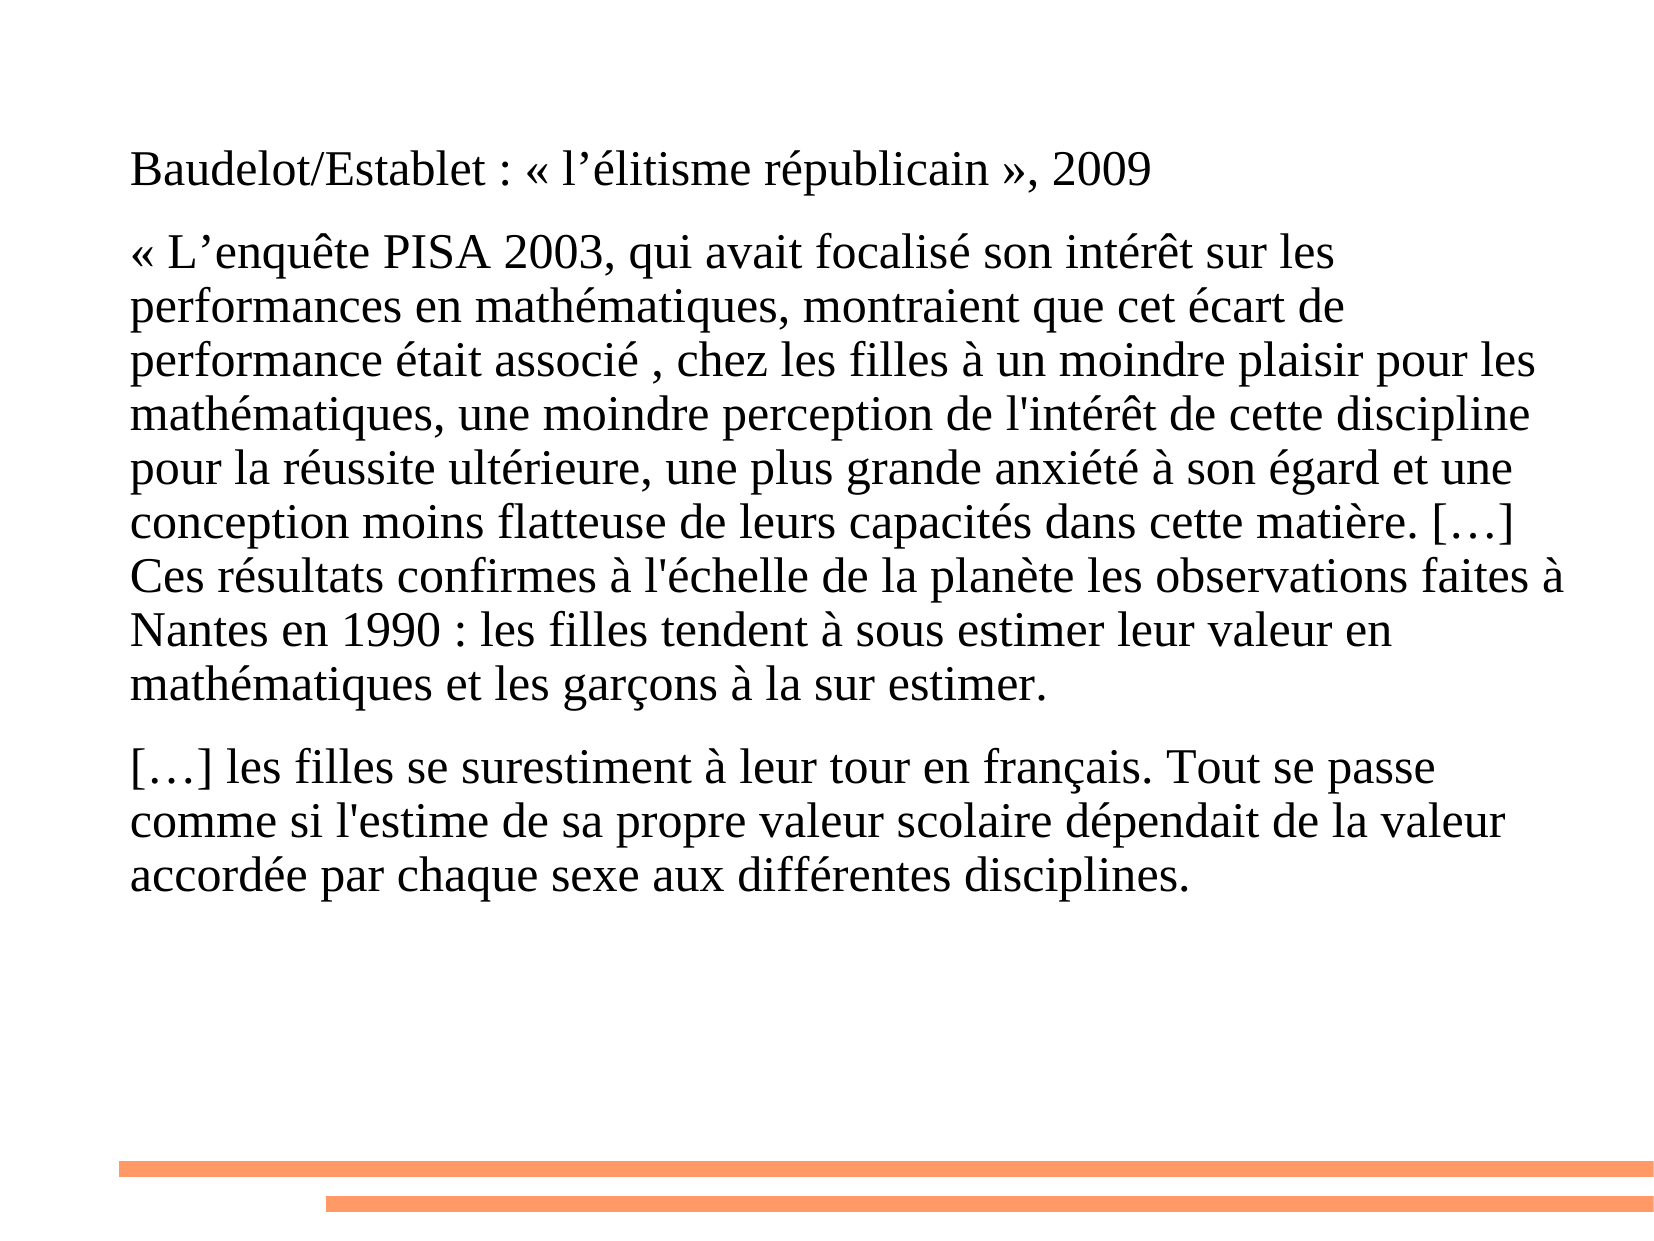

# Baudelot/Establet : « l’élitisme républicain », 2009
« L’enquête PISA 2003, qui avait focalisé son intérêt sur les performances en mathématiques, montraient que cet écart de performance était associé , chez les filles à un moindre plaisir pour les mathématiques, une moindre perception de l'intérêt de cette discipline pour la réussite ultérieure, une plus grande anxiété à son égard et une conception moins flatteuse de leurs capacités dans cette matière. […] Ces résultats confirmes à l'échelle de la planète les observations faites à Nantes en 1990 : les filles tendent à sous estimer leur valeur en mathématiques et les garçons à la sur estimer.
[…] les filles se surestiment à leur tour en français. Tout se passe comme si l'estime de sa propre valeur scolaire dépendait de la valeur accordée par chaque sexe aux différentes disciplines.